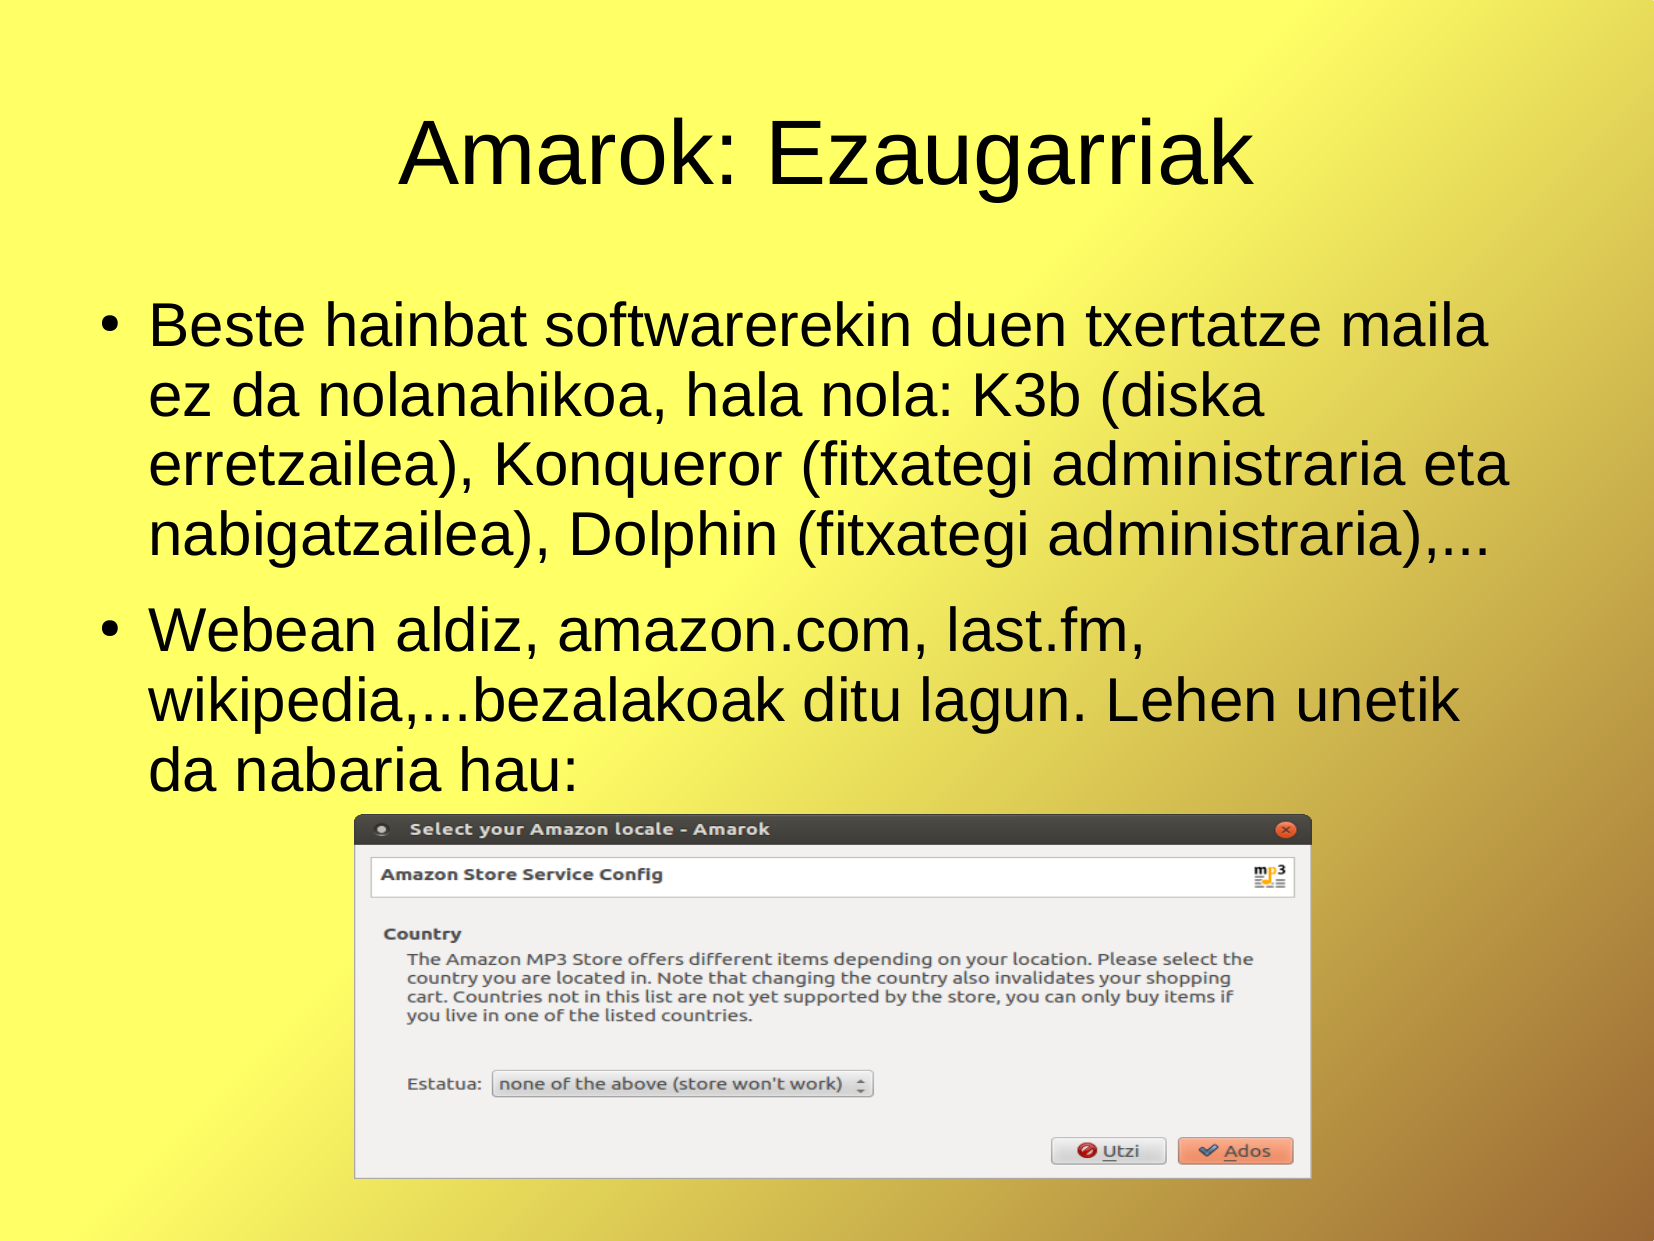

# Amarok: Ezaugarriak
Beste hainbat softwarerekin duen txertatze maila ez da nolanahikoa, hala nola: K3b (diska erretzailea), Konqueror (fitxategi administraria eta nabigatzailea), Dolphin (fitxategi administraria),...
Webean aldiz, amazon.com, last.fm, wikipedia,...bezalakoak ditu lagun. Lehen unetik da nabaria hau: